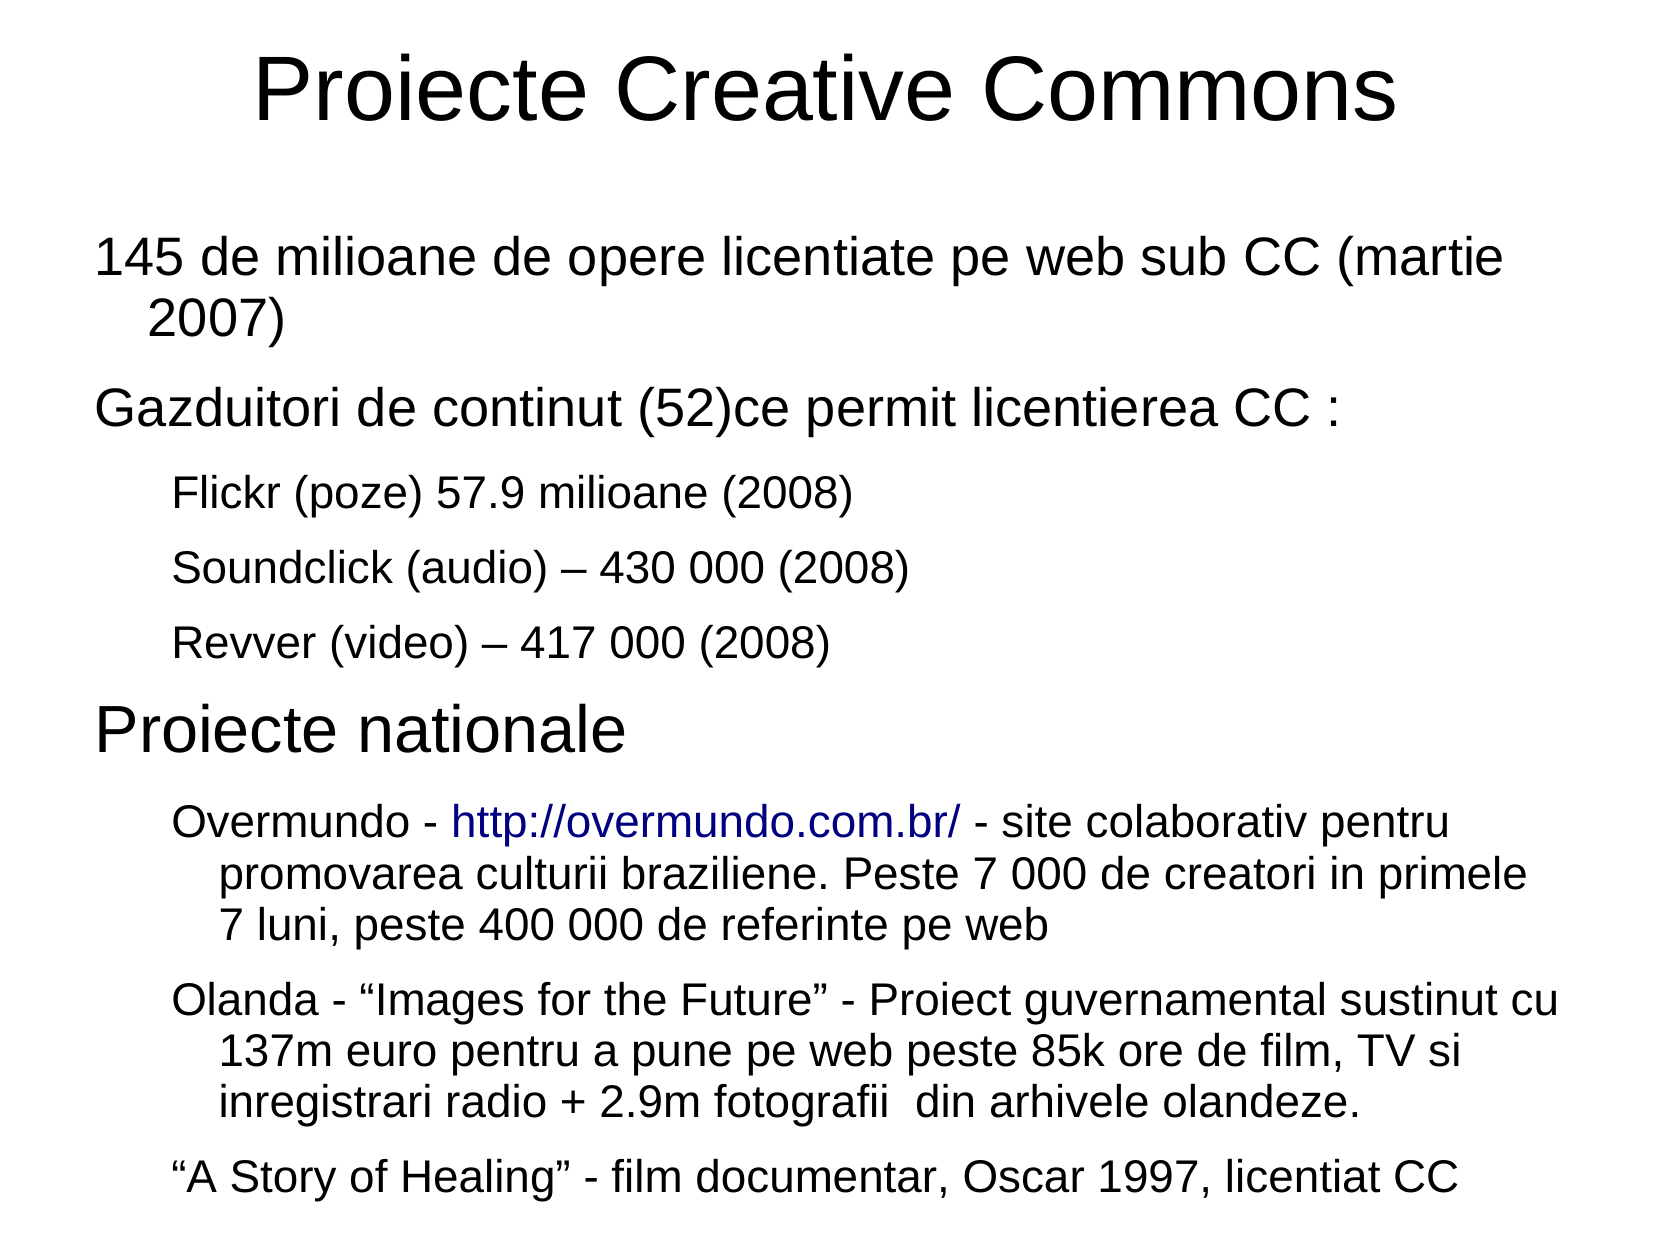

# Proiecte Creative Commons
145 de milioane de opere licentiate pe web sub CC (martie 2007)
Gazduitori de continut (52)ce permit licentierea CC :
Flickr (poze) 57.9 milioane (2008)
Soundclick (audio) – 430 000 (2008)
Revver (video) – 417 000 (2008)
Proiecte nationale
Overmundo - http://overmundo.com.br/ - site colaborativ pentru promovarea culturii braziliene. Peste 7 000 de creatori in primele 7 luni, peste 400 000 de referinte pe web
Olanda - “Images for the Future” - Proiect guvernamental sustinut cu 137m euro pentru a pune pe web peste 85k ore de film, TV si inregistrari radio + 2.9m fotografii din arhivele olandeze.
“A Story of Healing” - film documentar, Oscar 1997, licentiat CC